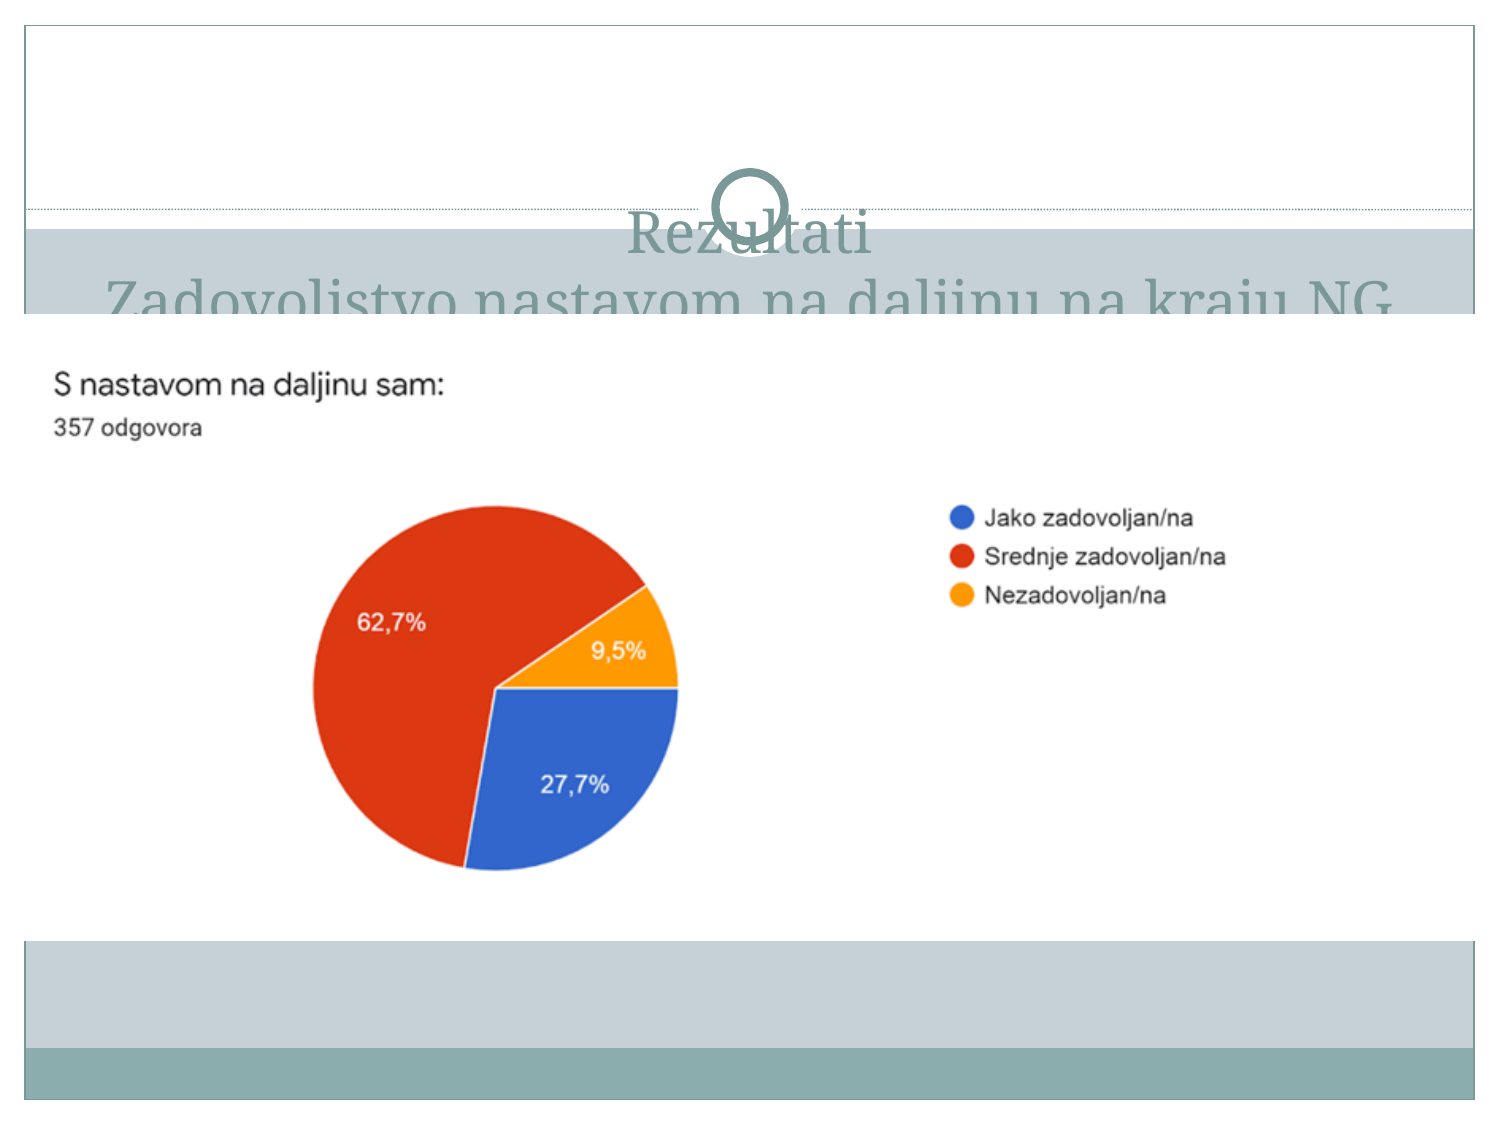

# Rezultati Zadovoljstvo nastavom na daljinu na kraju NG